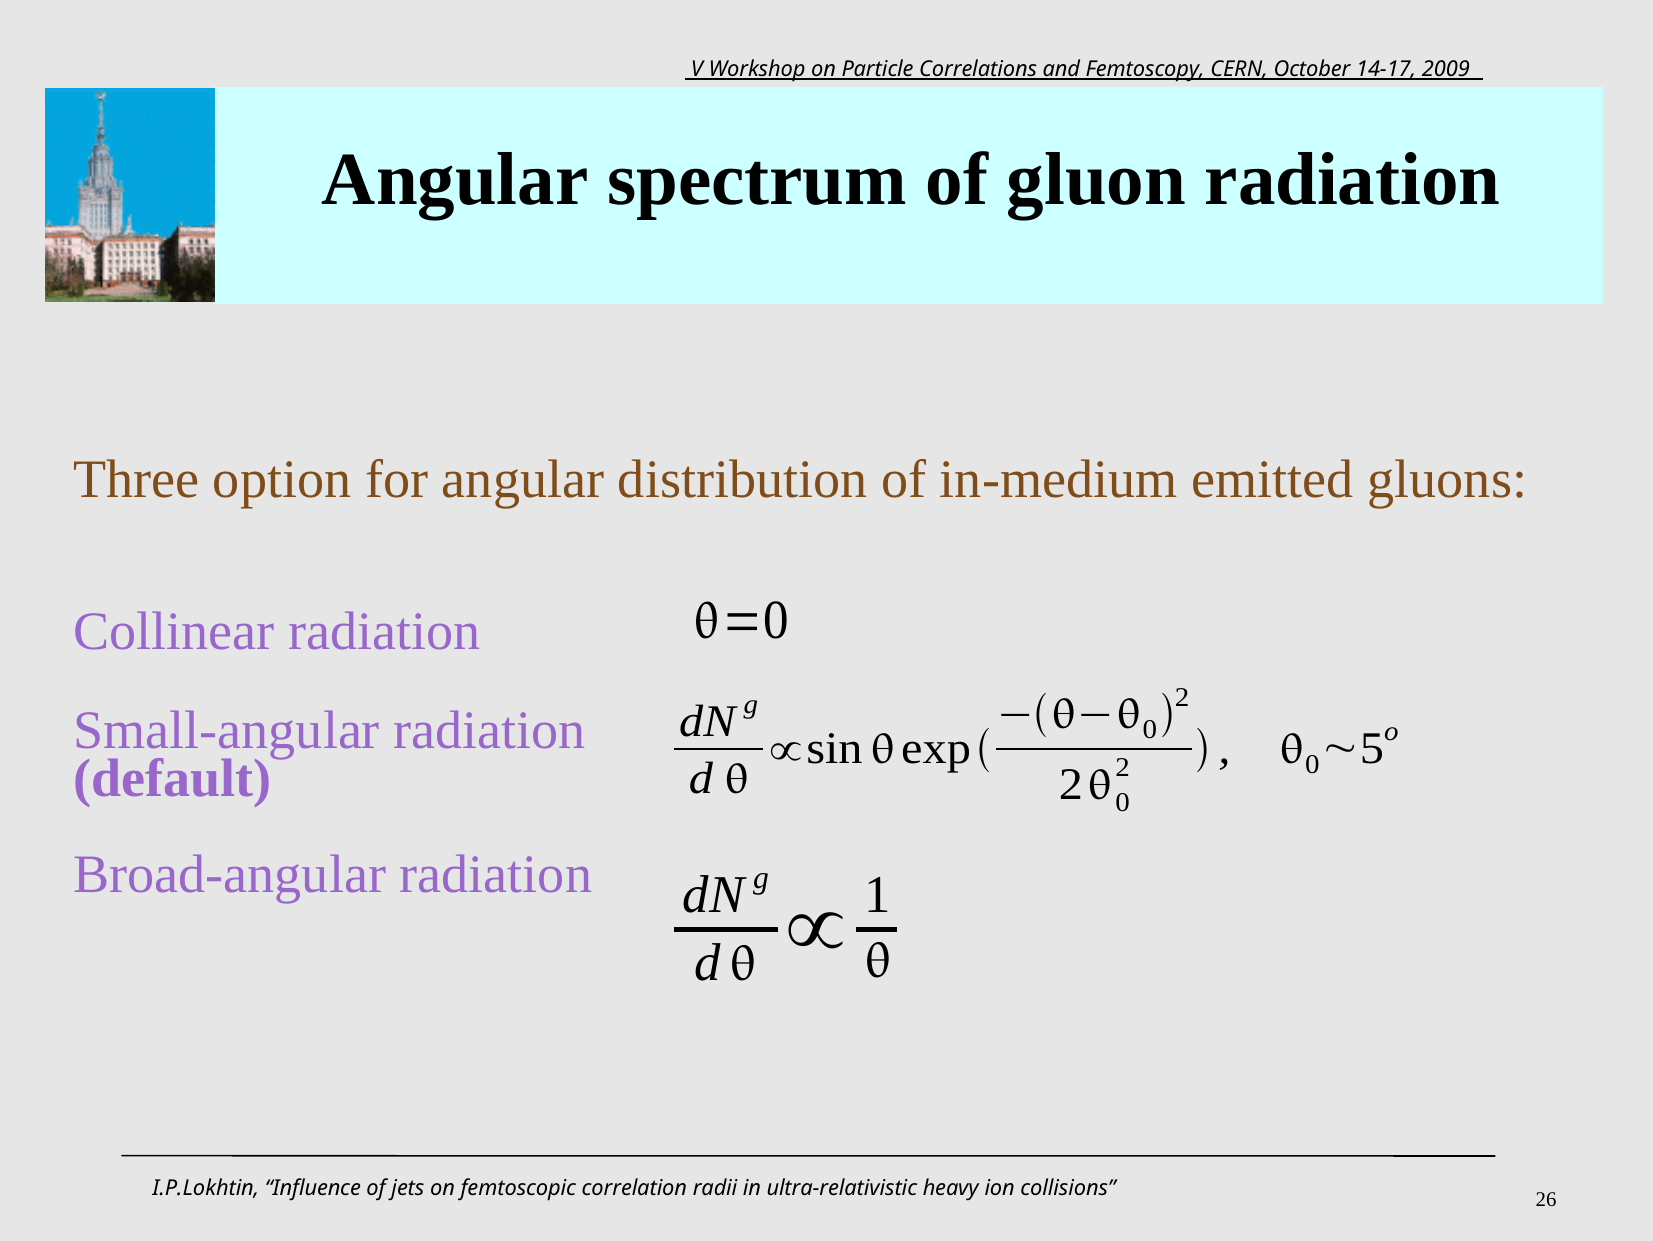

# Angular spectrum of gluon radiation
Three option for angular distribution of in-medium emitted gluons:
Collinear radiation
Small-angular radiation
(default)
Broad-angular radiation